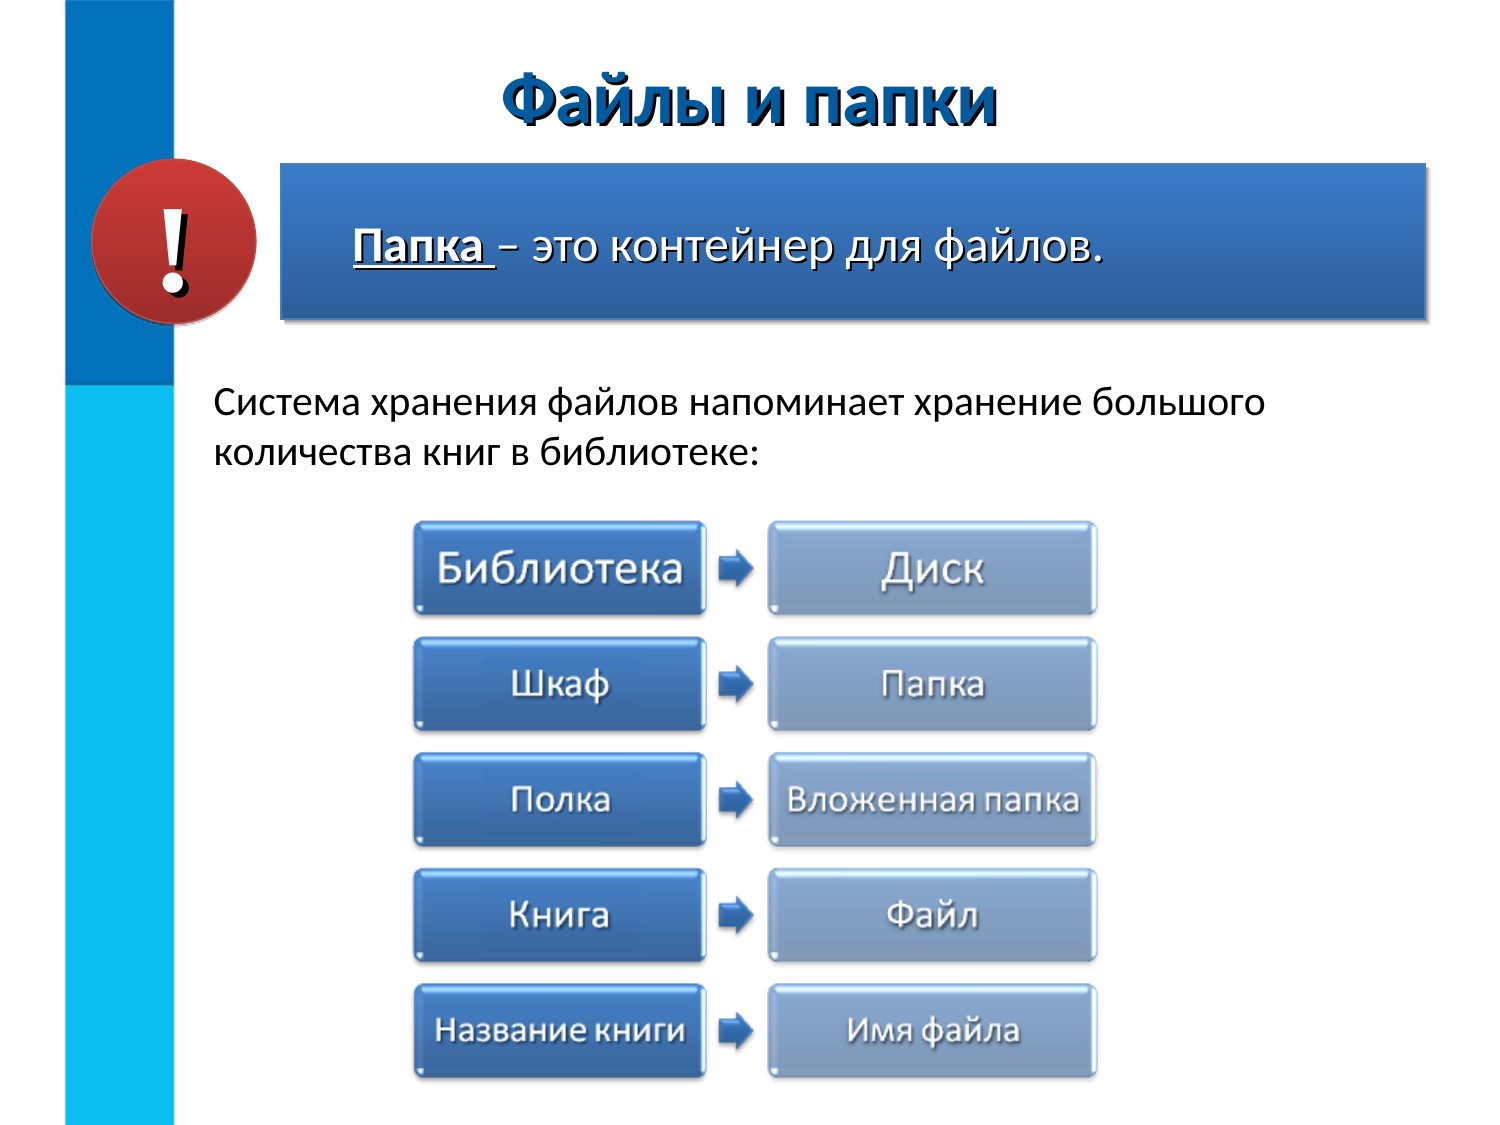

Файлы и папки
!
# Папка – это контейнер для файлов.
Система хранения файлов напоминает хранение большого количества книг в библиотеке: